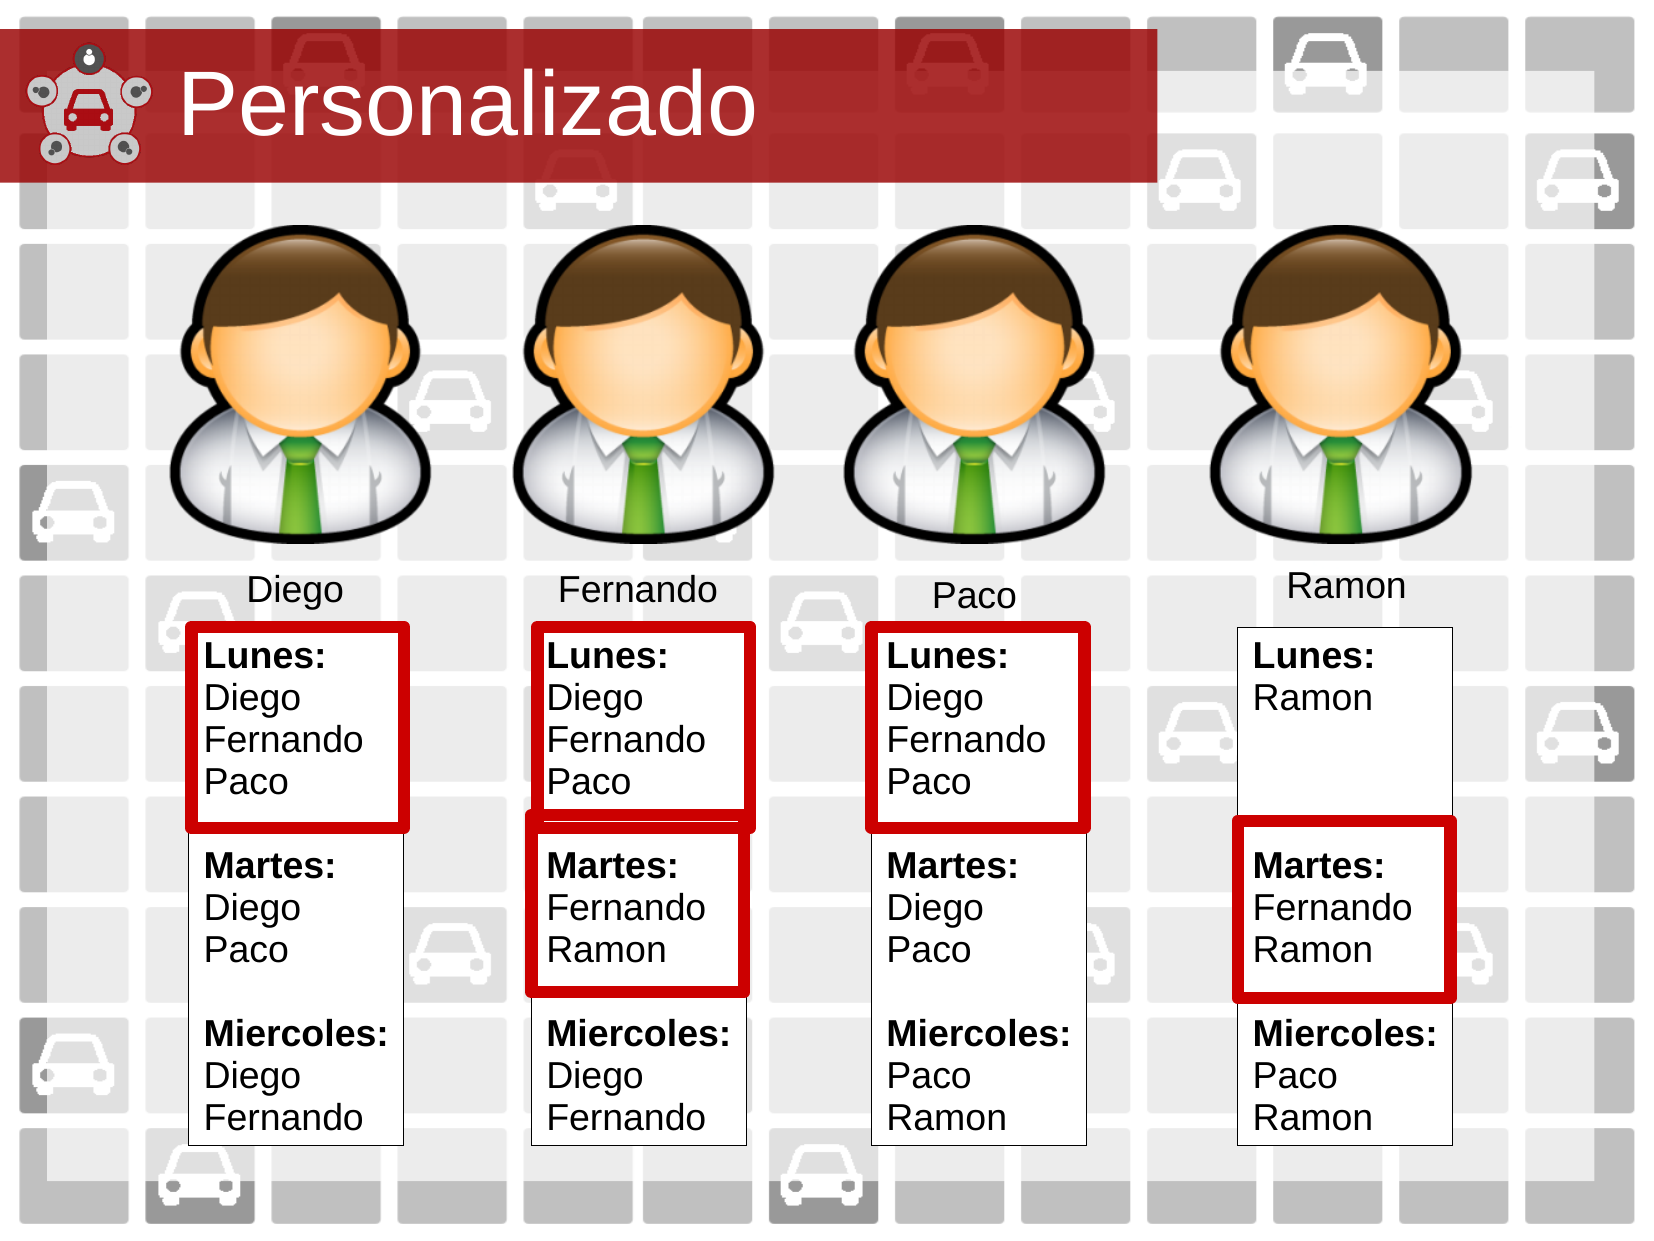

# Personalizado
Ramon
Diego
Fernando
Paco
Lunes:
Diego
Fernando
Paco
Martes:
Diego
Paco
Miercoles:
Diego
Fernando
Lunes:
Diego
Fernando
Paco
Martes:
Fernando
Ramon
Miercoles:
Diego
Fernando
Lunes:
Diego
Fernando
Paco
Martes:
Diego
Paco
Miercoles:
Paco
Ramon
Lunes:
Ramon
Martes:
Fernando
Ramon
Miercoles:
Paco
Ramon